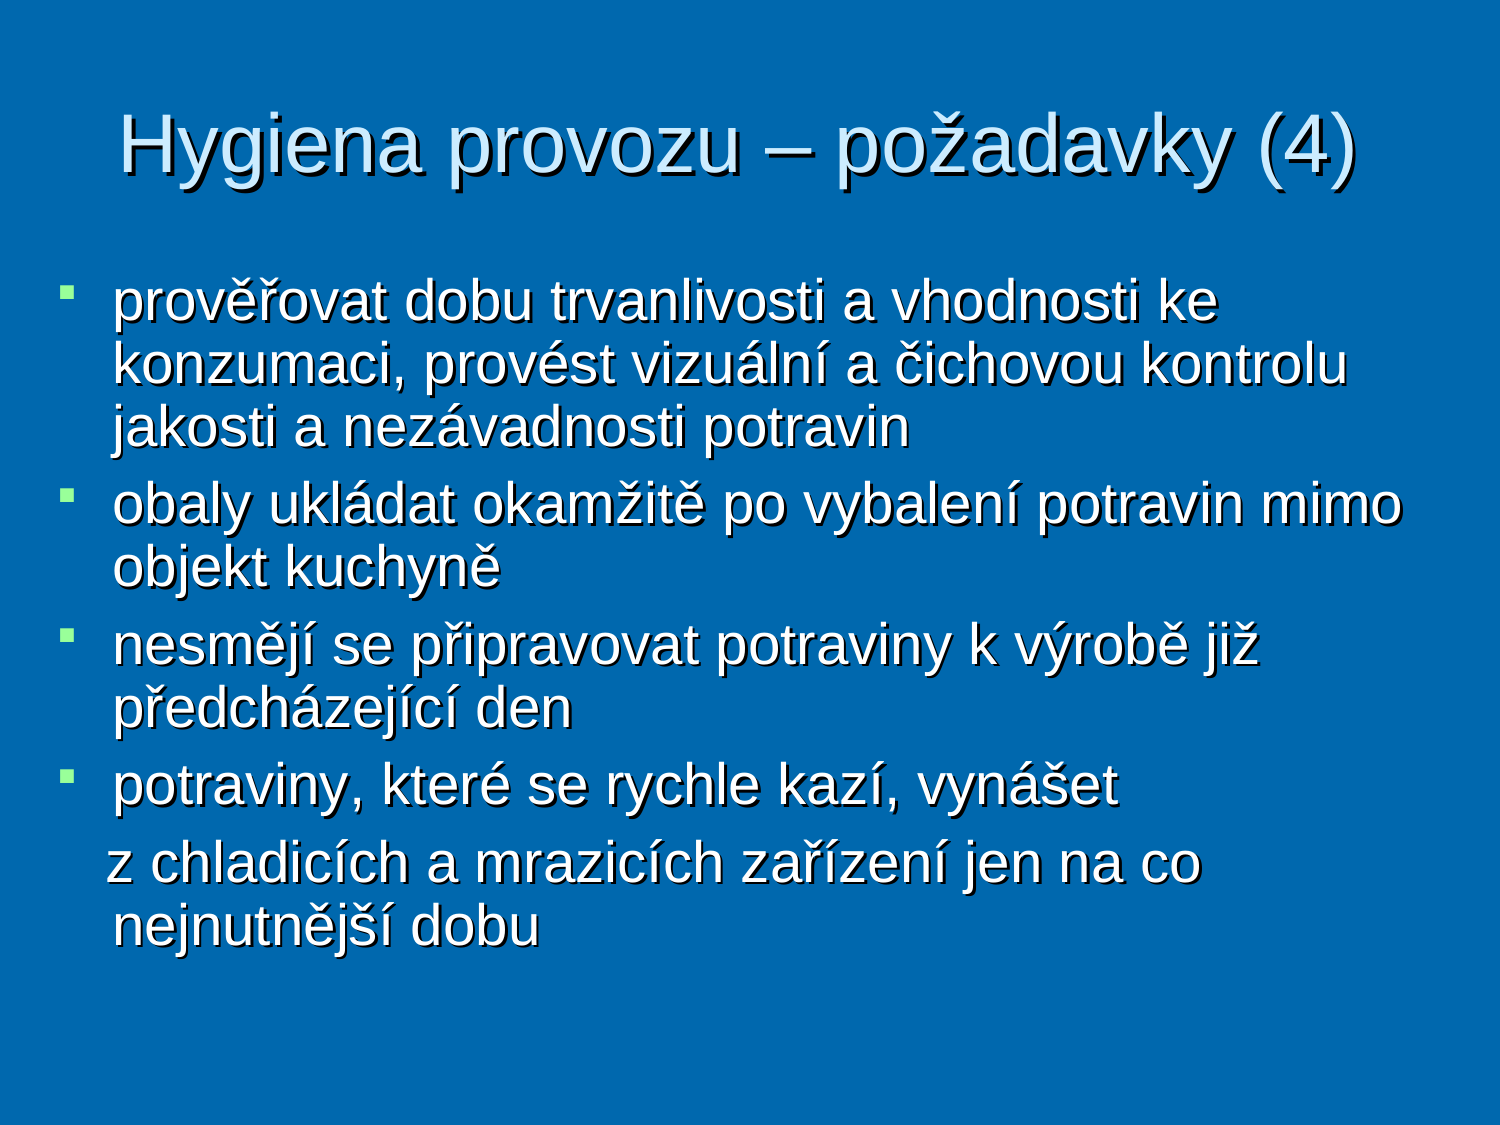

# Hygiena provozu – požadavky (4)
prověřovat dobu trvanlivosti a vhodnosti ke konzumaci, provést vizuální a čichovou kontrolu jakosti a nezávadnosti potravin
obaly ukládat okamžitě po vybalení potravin mimo objekt kuchyně
nesmějí se připravovat potraviny k výrobě již předcházející den
potraviny, které se rychle kazí, vynášet
 z chladicích a mrazicích zařízení jen na co nejnutnější dobu